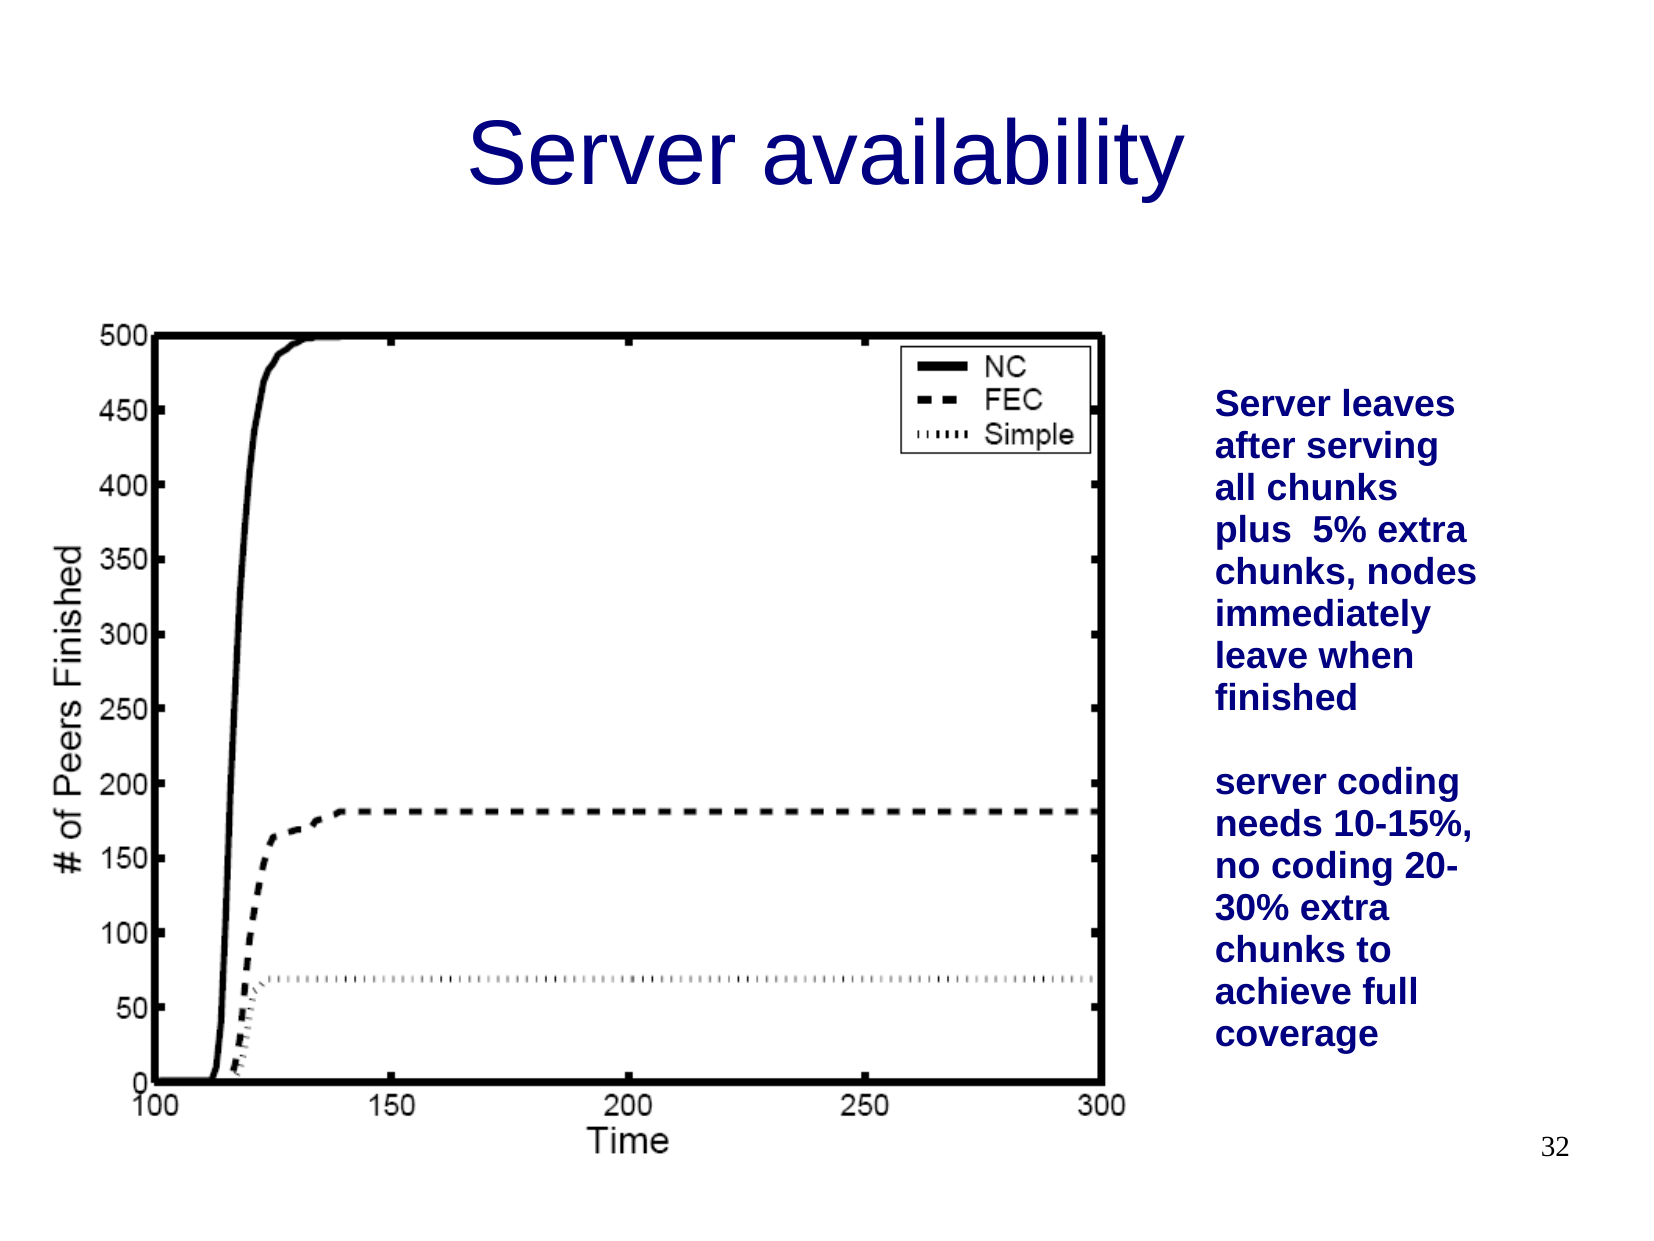

# Server availability
Server leaves after serving all chunks plus 5% extra chunks, nodes immediately leave when finished
server coding needs 10-15%, no coding 20-30% extra chunks to achieve full coverage
32